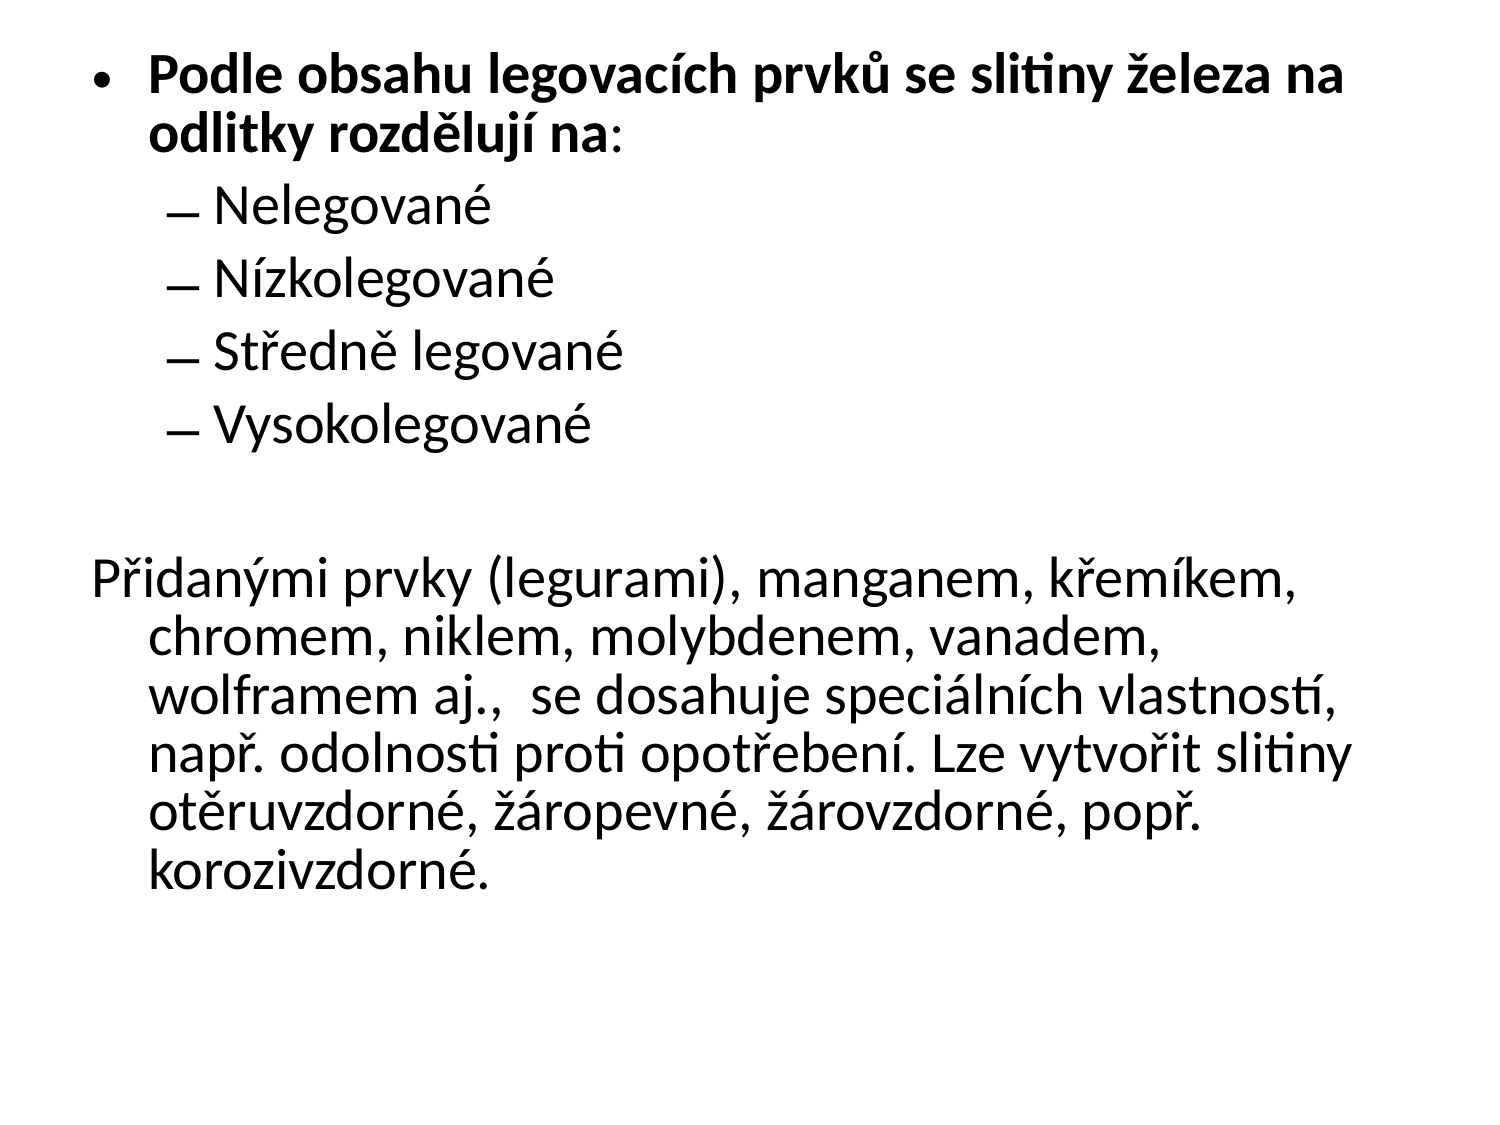

#
Podle obsahu legovacích prvků se slitiny železa na odlitky rozdělují na:
Nelegované
Nízkolegované
Středně legované
Vysokolegované
Přidanými prvky (legurami), manganem, křemíkem, chromem, niklem, molybdenem, vanadem, wolframem aj., se dosahuje speciálních vlastností, např. odolnosti proti opotřebení. Lze vytvořit slitiny otěruvzdorné, žáropevné, žárovzdorné, popř. korozivzdorné.